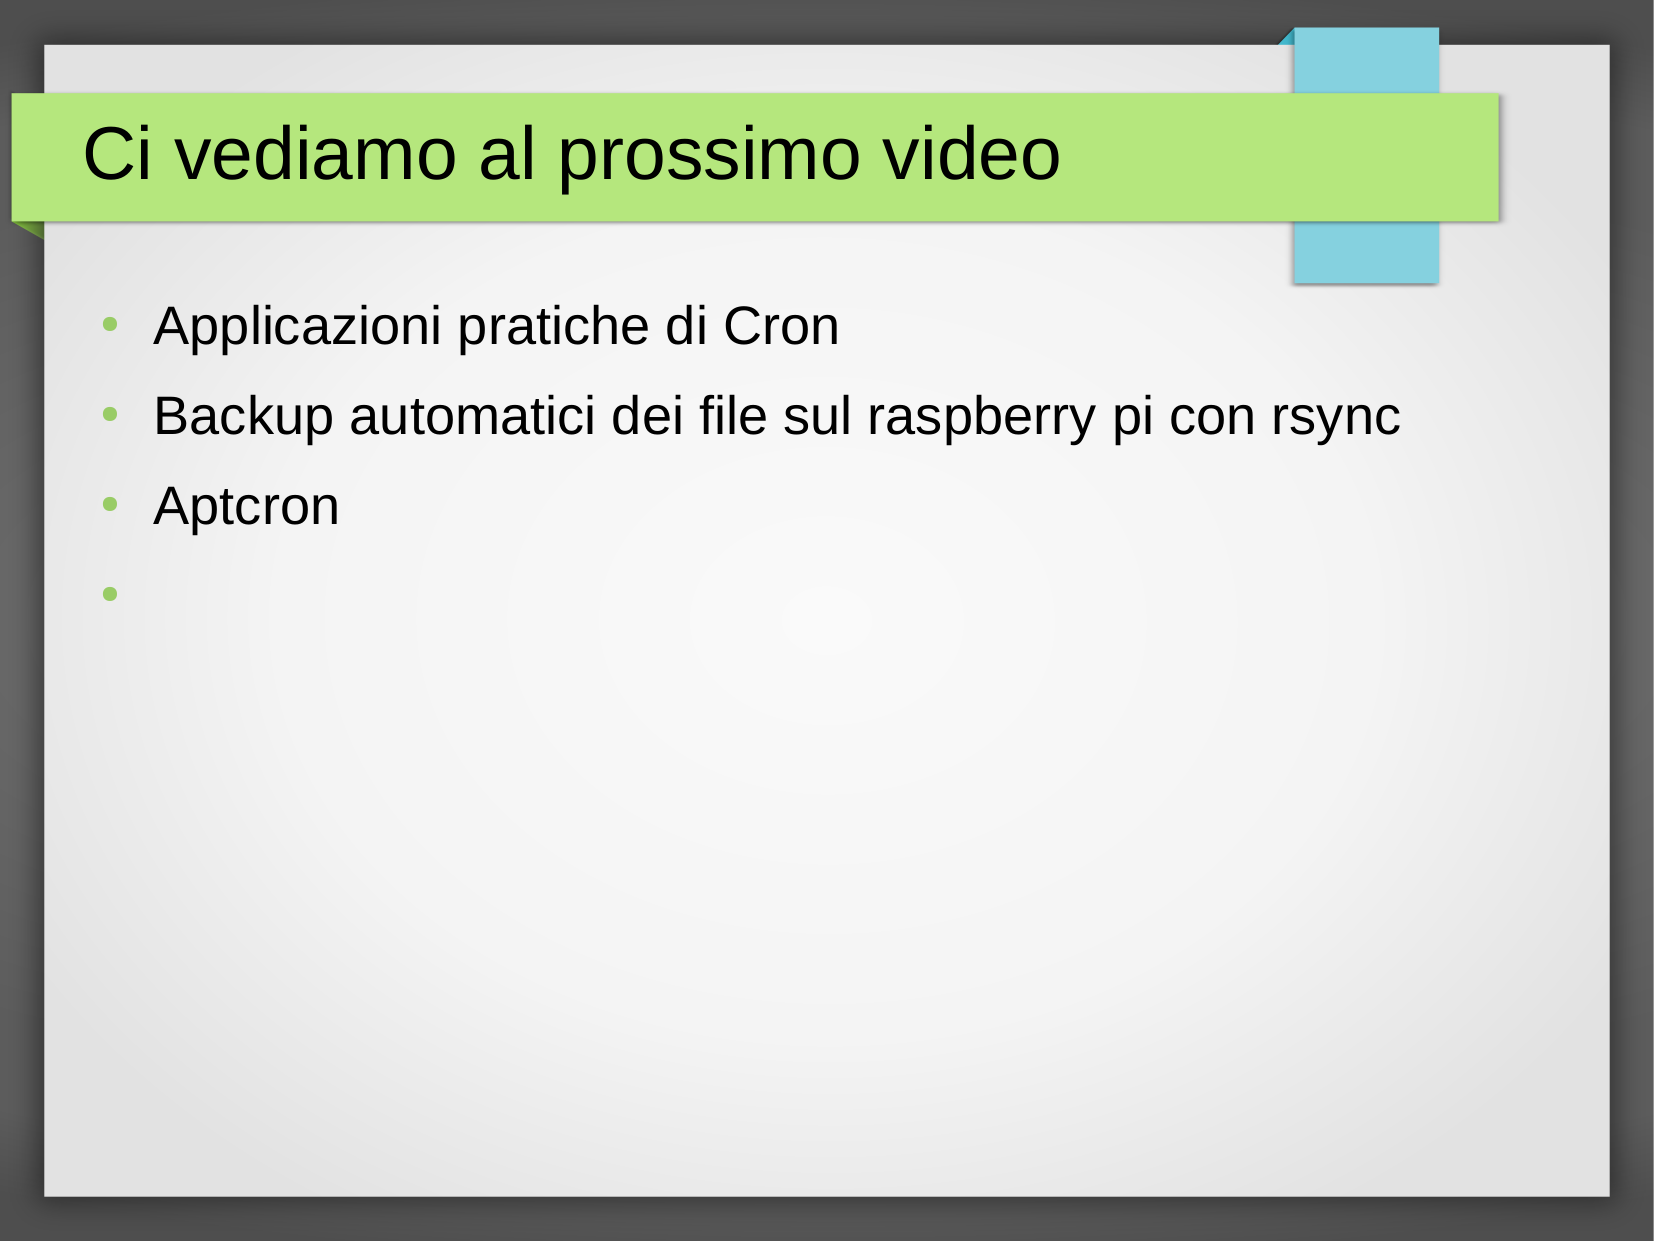

# Ci vediamo al prossimo video
Applicazioni pratiche di Cron
Backup automatici dei file sul raspberry pi con rsync
Aptcron